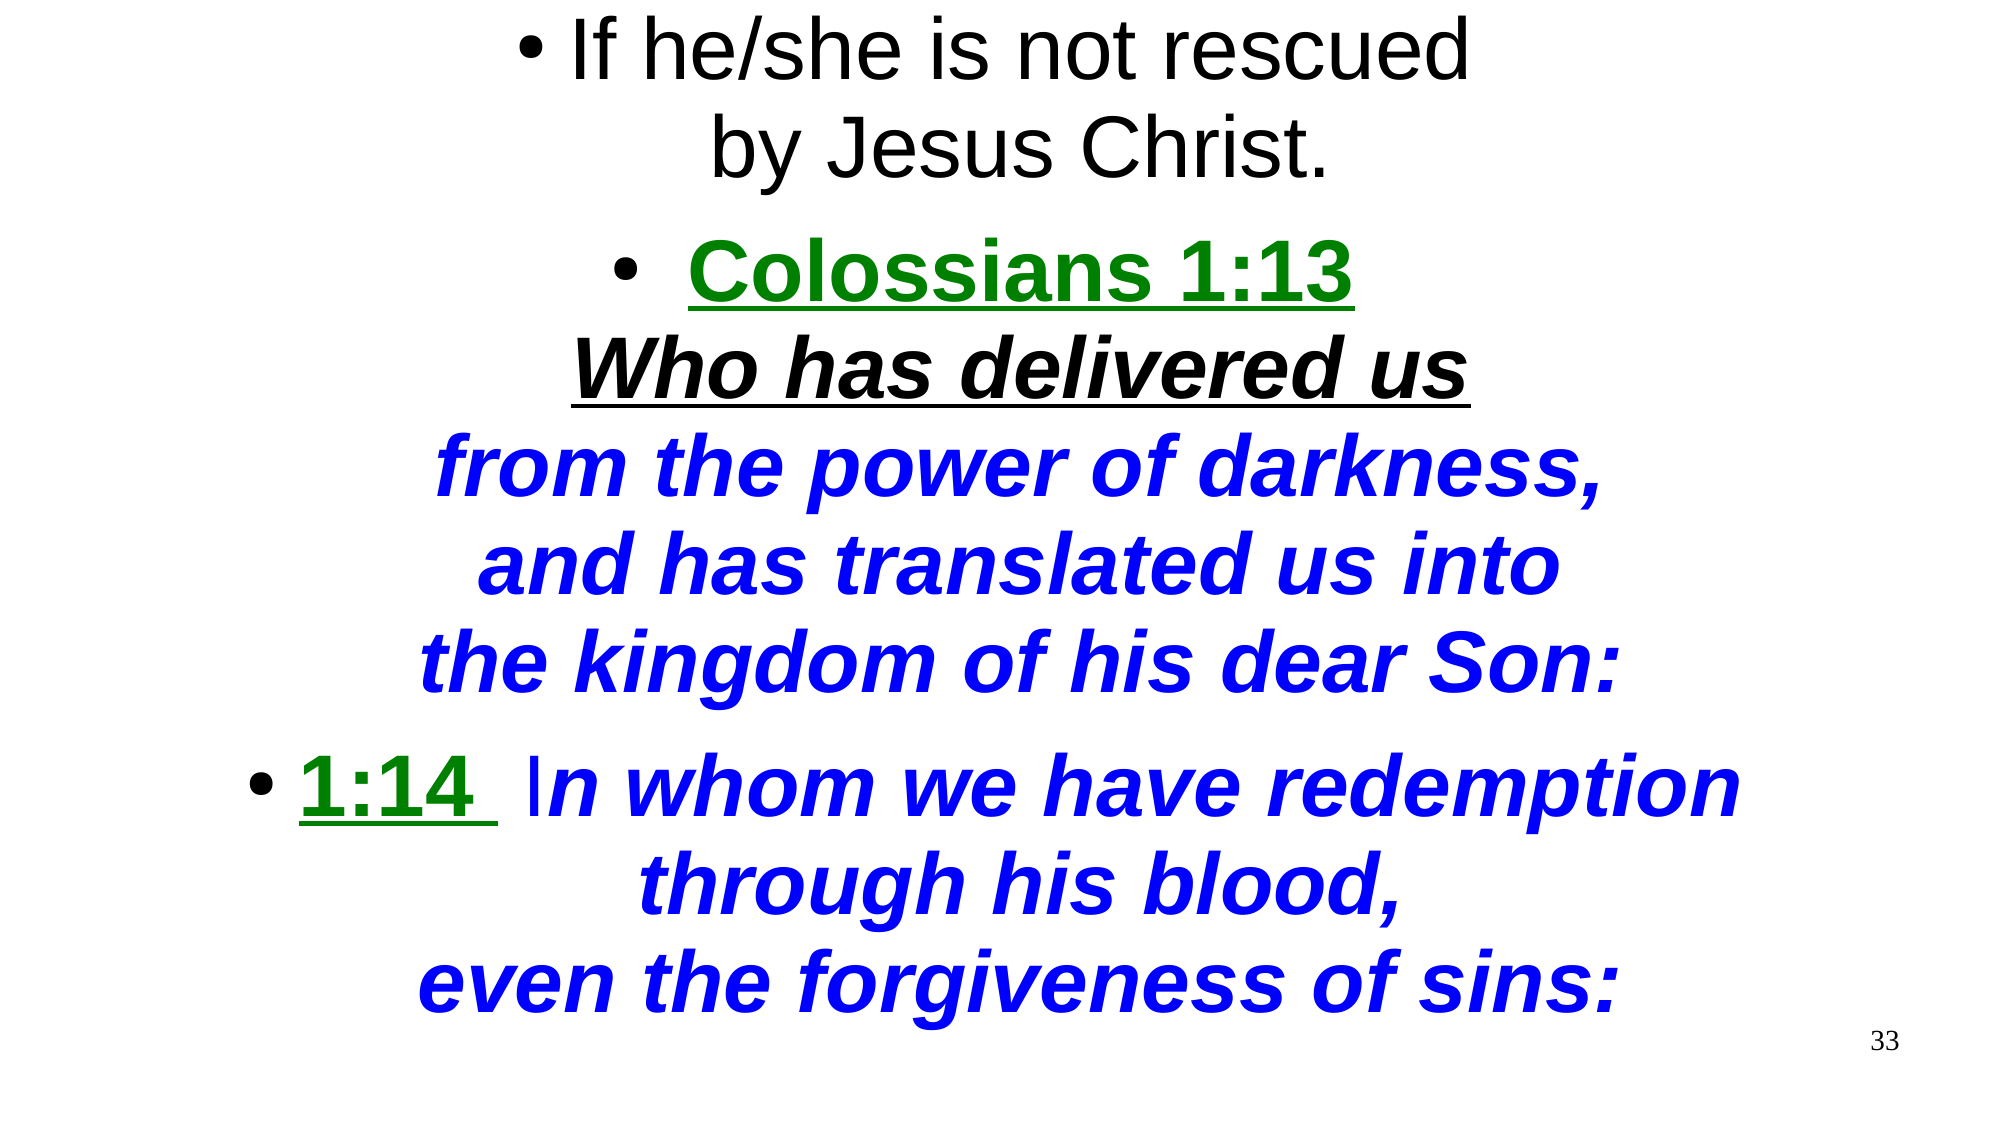

# If he/she is not rescued by Jesus Christ.
 Colossians 1:13 
Who has delivered us
from the power of darkness,
and has translated us into
the kingdom of his dear Son:
1:14  In whom we have redemption
through his blood,
even the forgiveness of sins:
33